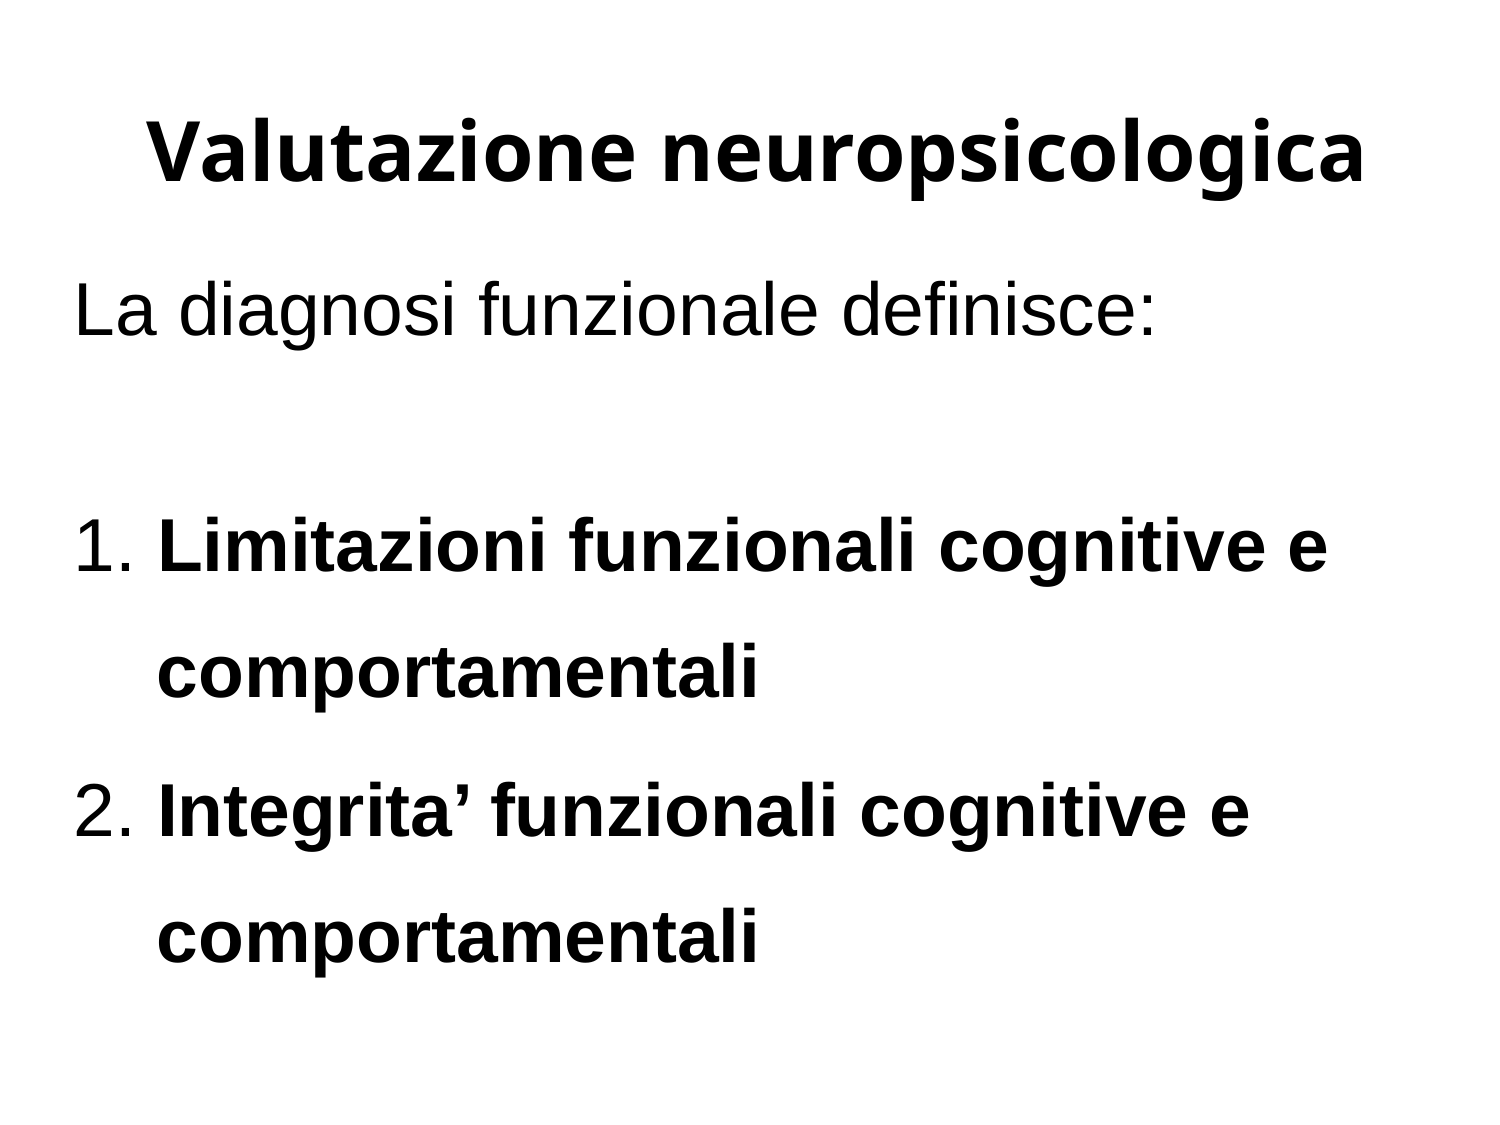

Valutazione neuropsicologica
La diagnosi funzionale definisce:
1. Limitazioni funzionali cognitive e comportamentali
2. Integrita’ funzionali cognitive e comportamentali